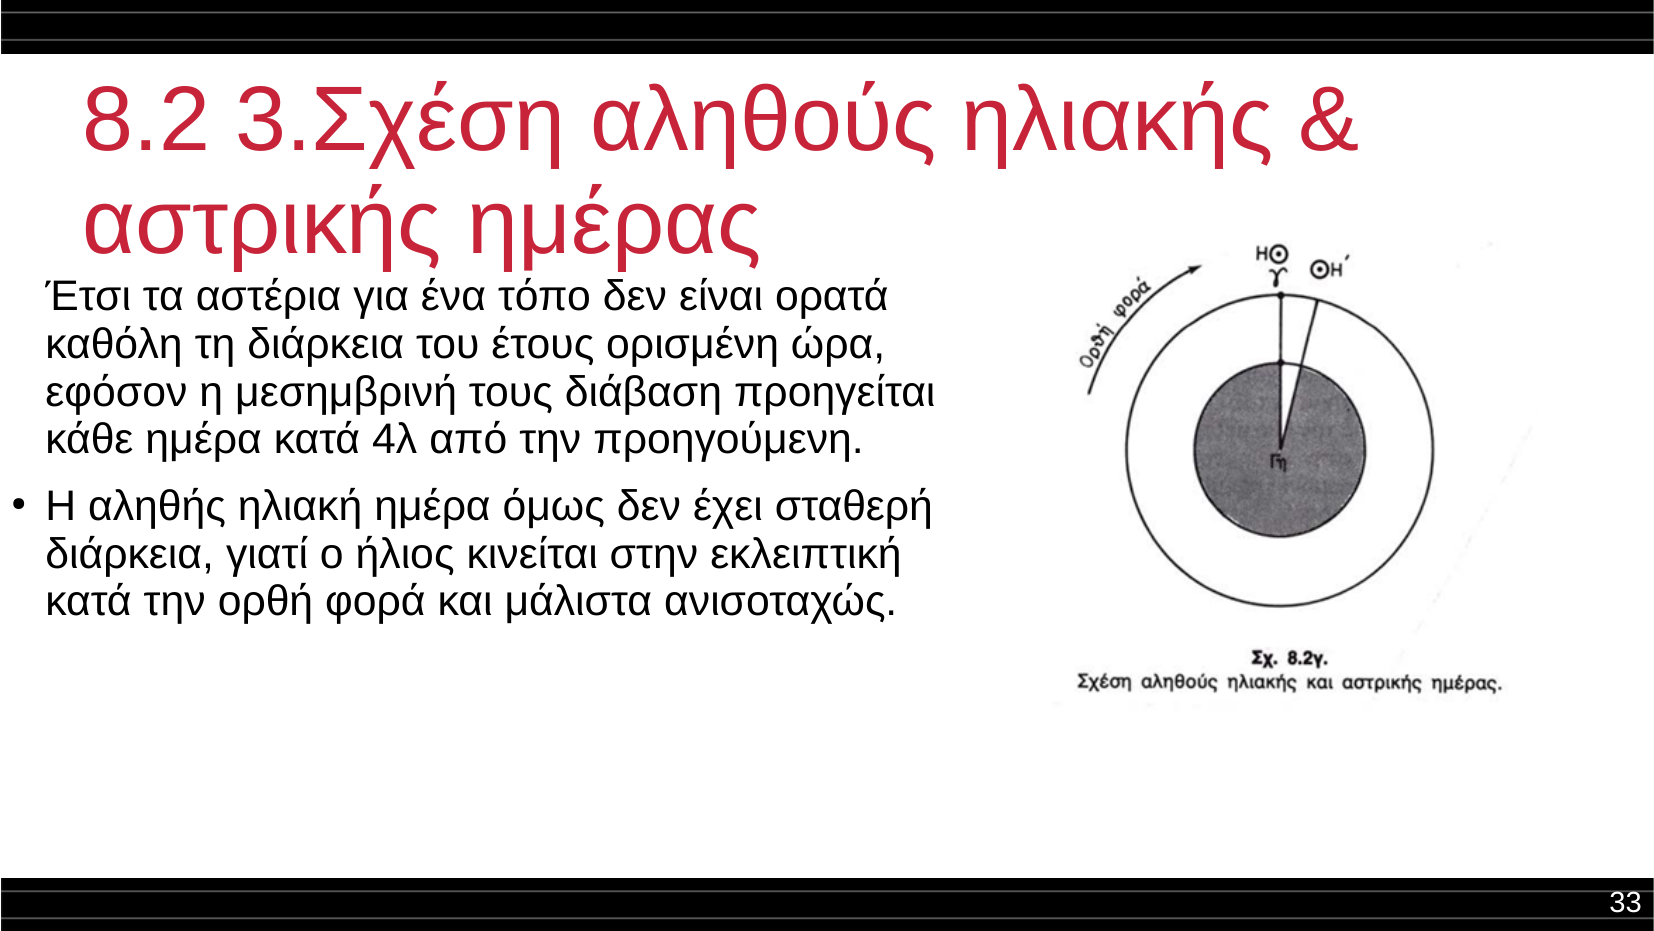

# 8.2 3.Σχέση αληθούς ηλιακής & αστρικής ημέρας
Έτσι τα αστέρια για ένα τόπο δεν είναι ορατά καθόλη τη διάρκεια του έτους ορισμένη ώρα, εφόσον η μεσημβρινή τους διάβαση προηγείται κάθε ημέρα κατά 4λ από την προηγούμενη.
Η αληθής ηλιακή ημέρα όμως δεν έχει σταθερή διάρκεια, γιατί ο ήλιος κινείται στην εκλειπτική κατά την ορθή φορά και μάλιστα ανισοταχώς.